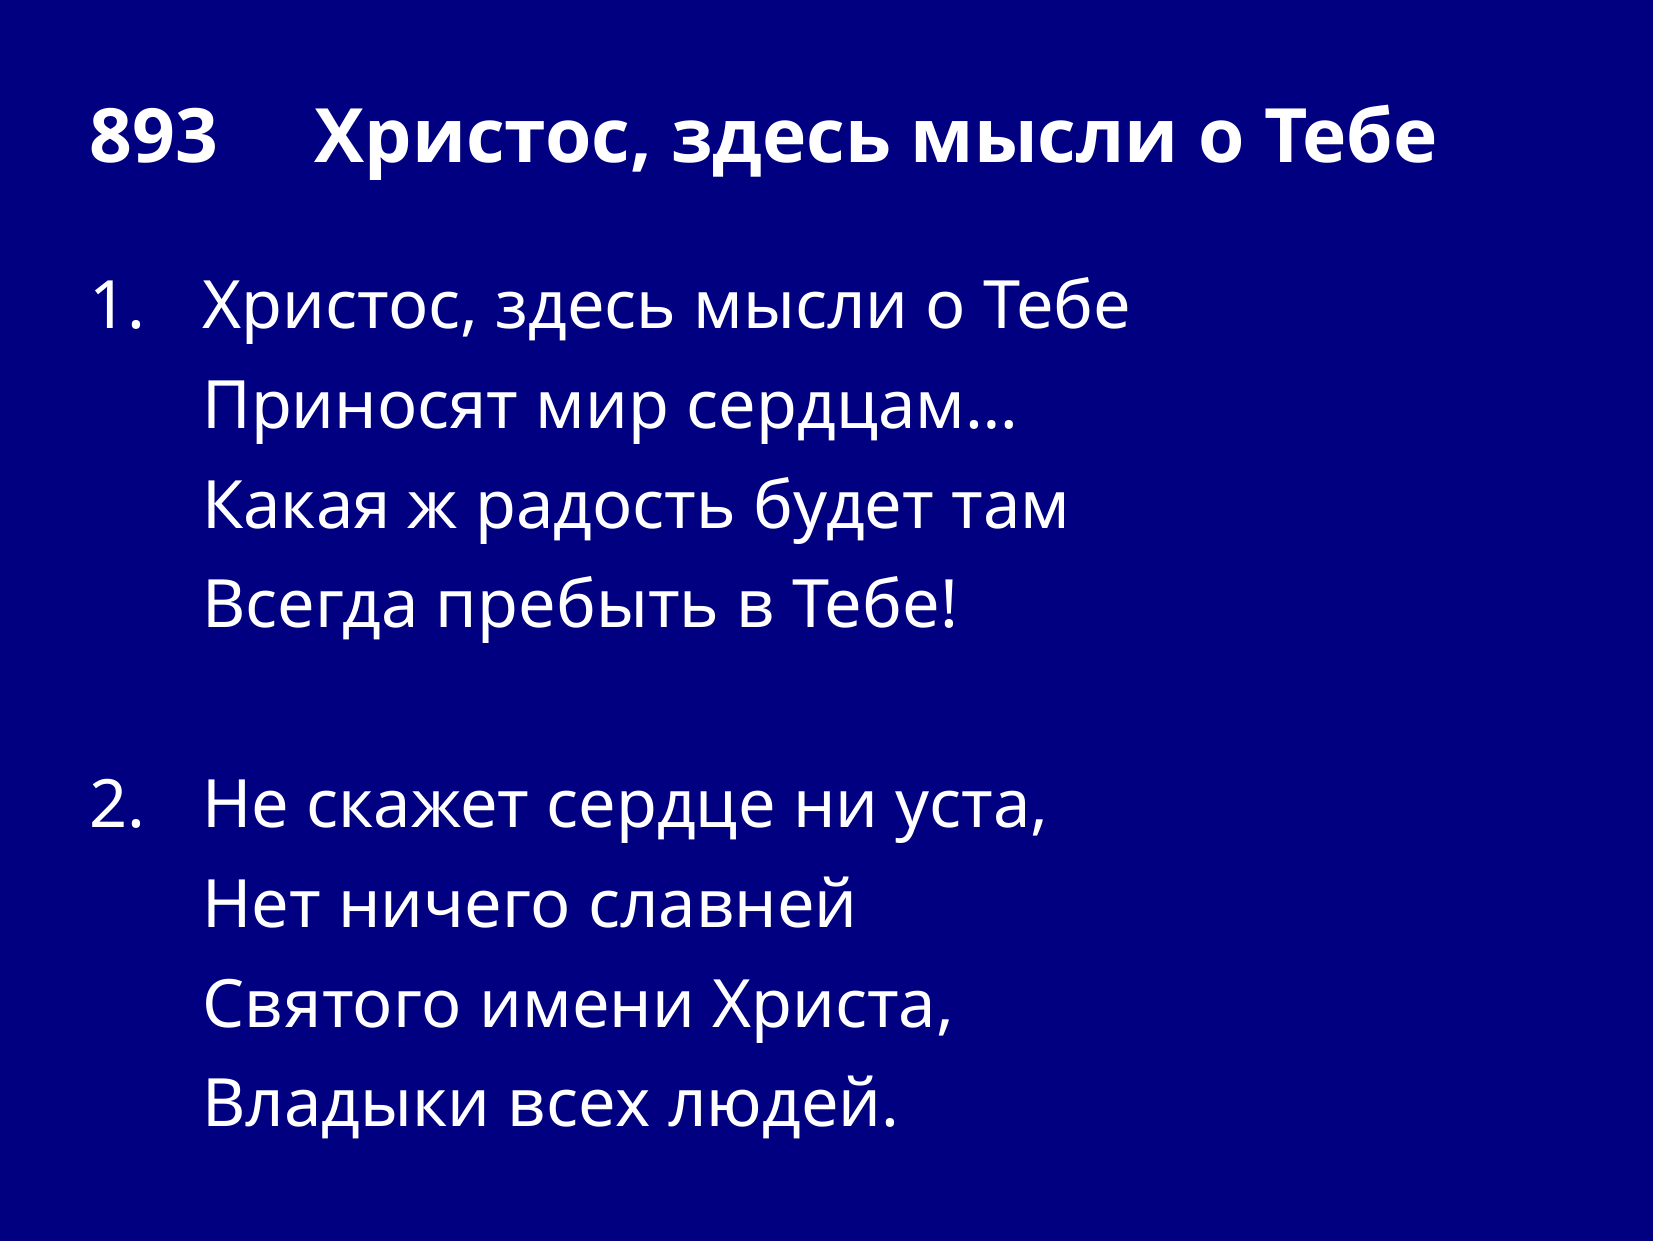

893	Христос, здесь мысли о Тебе
1.	Христос, здесь мысли о Тебе
	Приносят мир сердцам…
	Какая ж радость будет там
	Всегда пребыть в Тебе!
2.	Не скажет сердце ни уста,
	Нет ничего славней
	Святого имени Христа,
	Владыки всех людей.